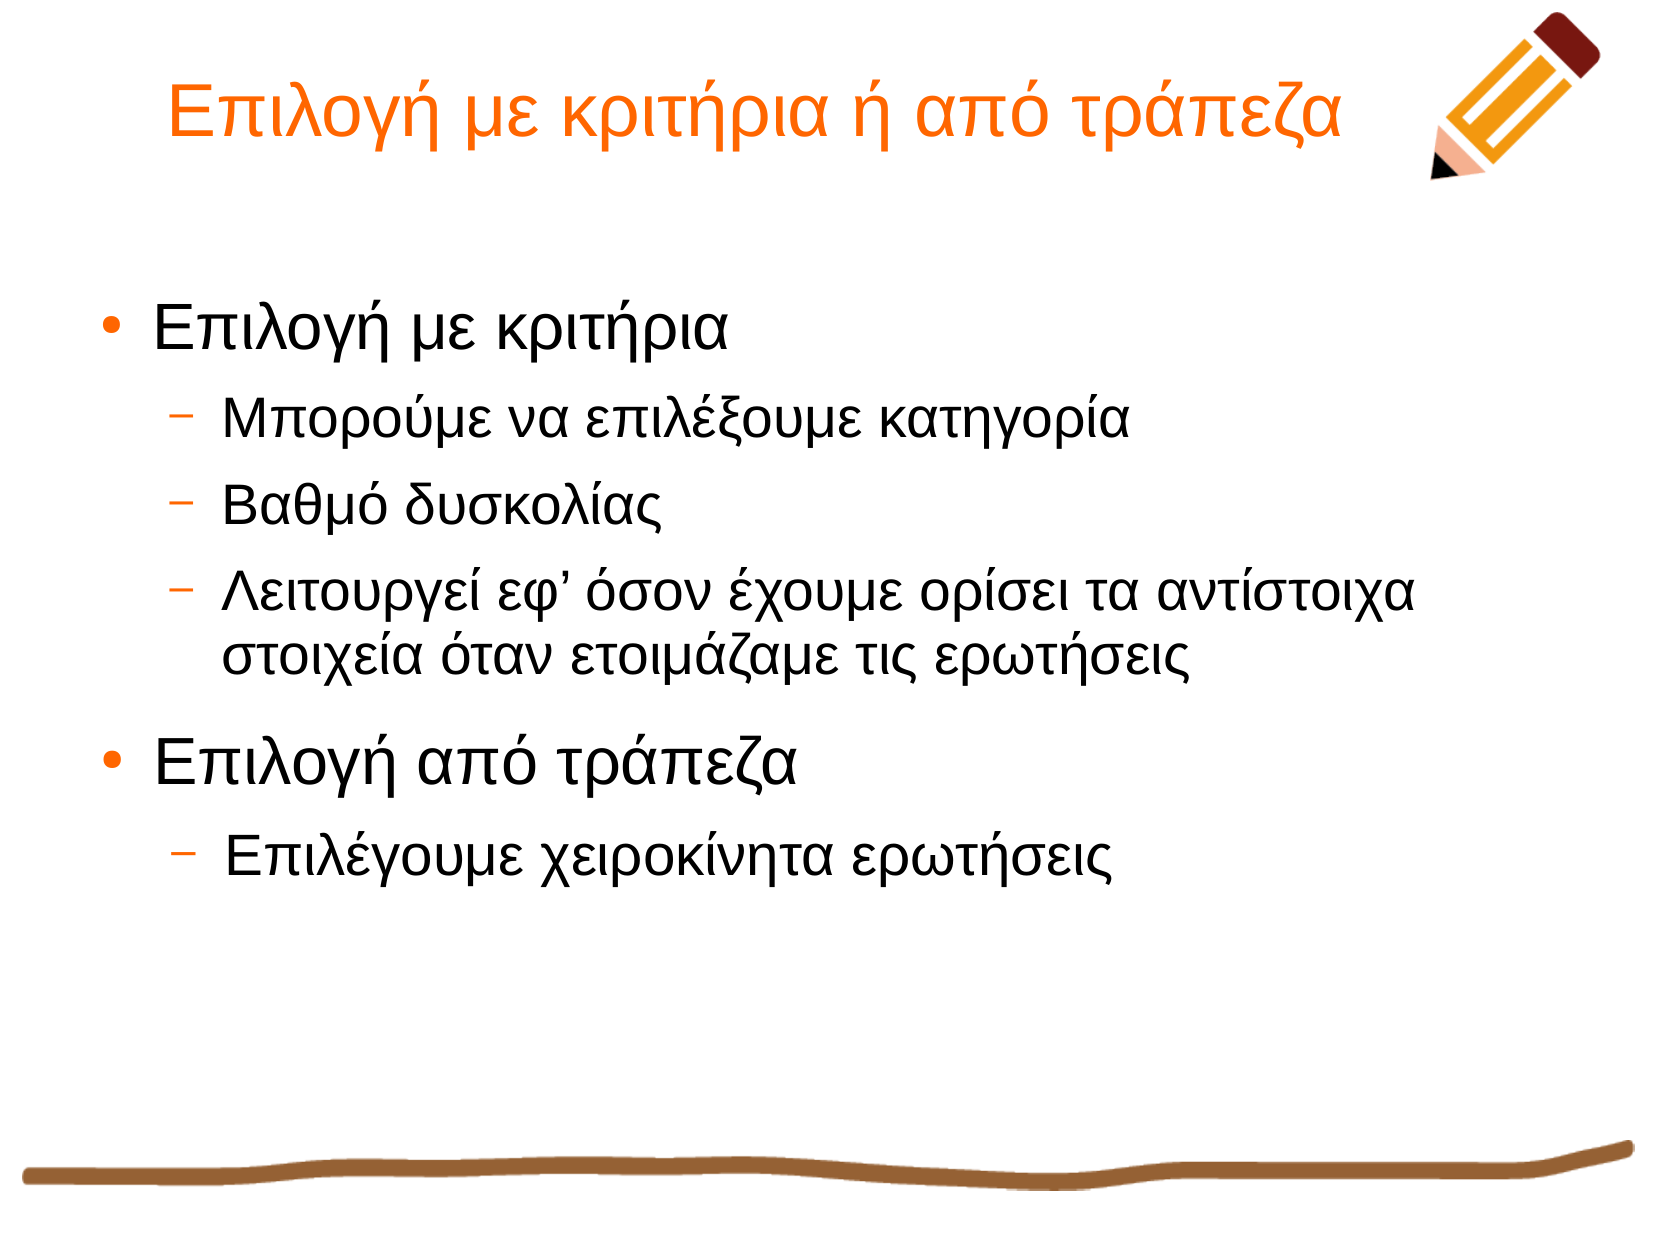

# Επιλογή με κριτήρια ή από τράπεζα
Επιλογή με κριτήρια
Μπορούμε να επιλέξουμε κατηγορία
Βαθμό δυσκολίας
Λειτουργεί εφ’ όσον έχουμε ορίσει τα αντίστοιχα στοιχεία όταν ετοιμάζαμε τις ερωτήσεις
Επιλογή από τράπεζα
Επιλέγουμε χειροκίνητα ερωτήσεις